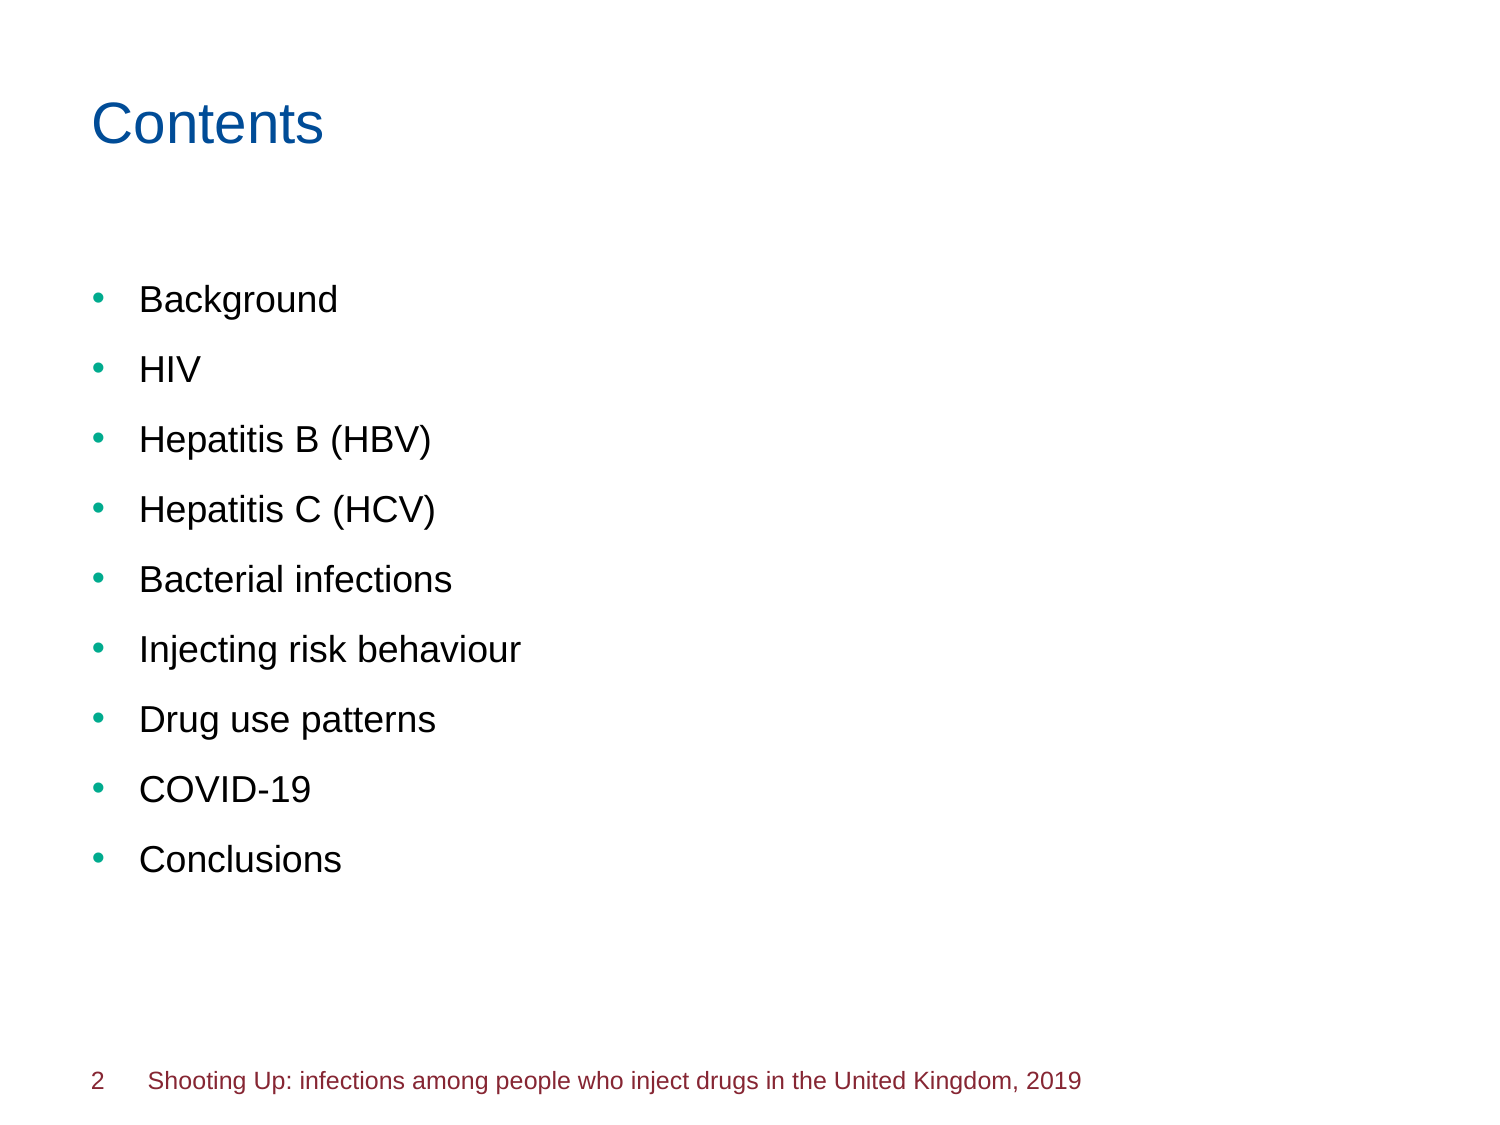

Contents
Background
HIV
Hepatitis B (HBV)
Hepatitis C (HCV)
Bacterial infections
Injecting risk behaviour
Drug use patterns
COVID-19
Conclusions
Shooting Up: infections among people who inject drugs in the United Kingdom, 2019